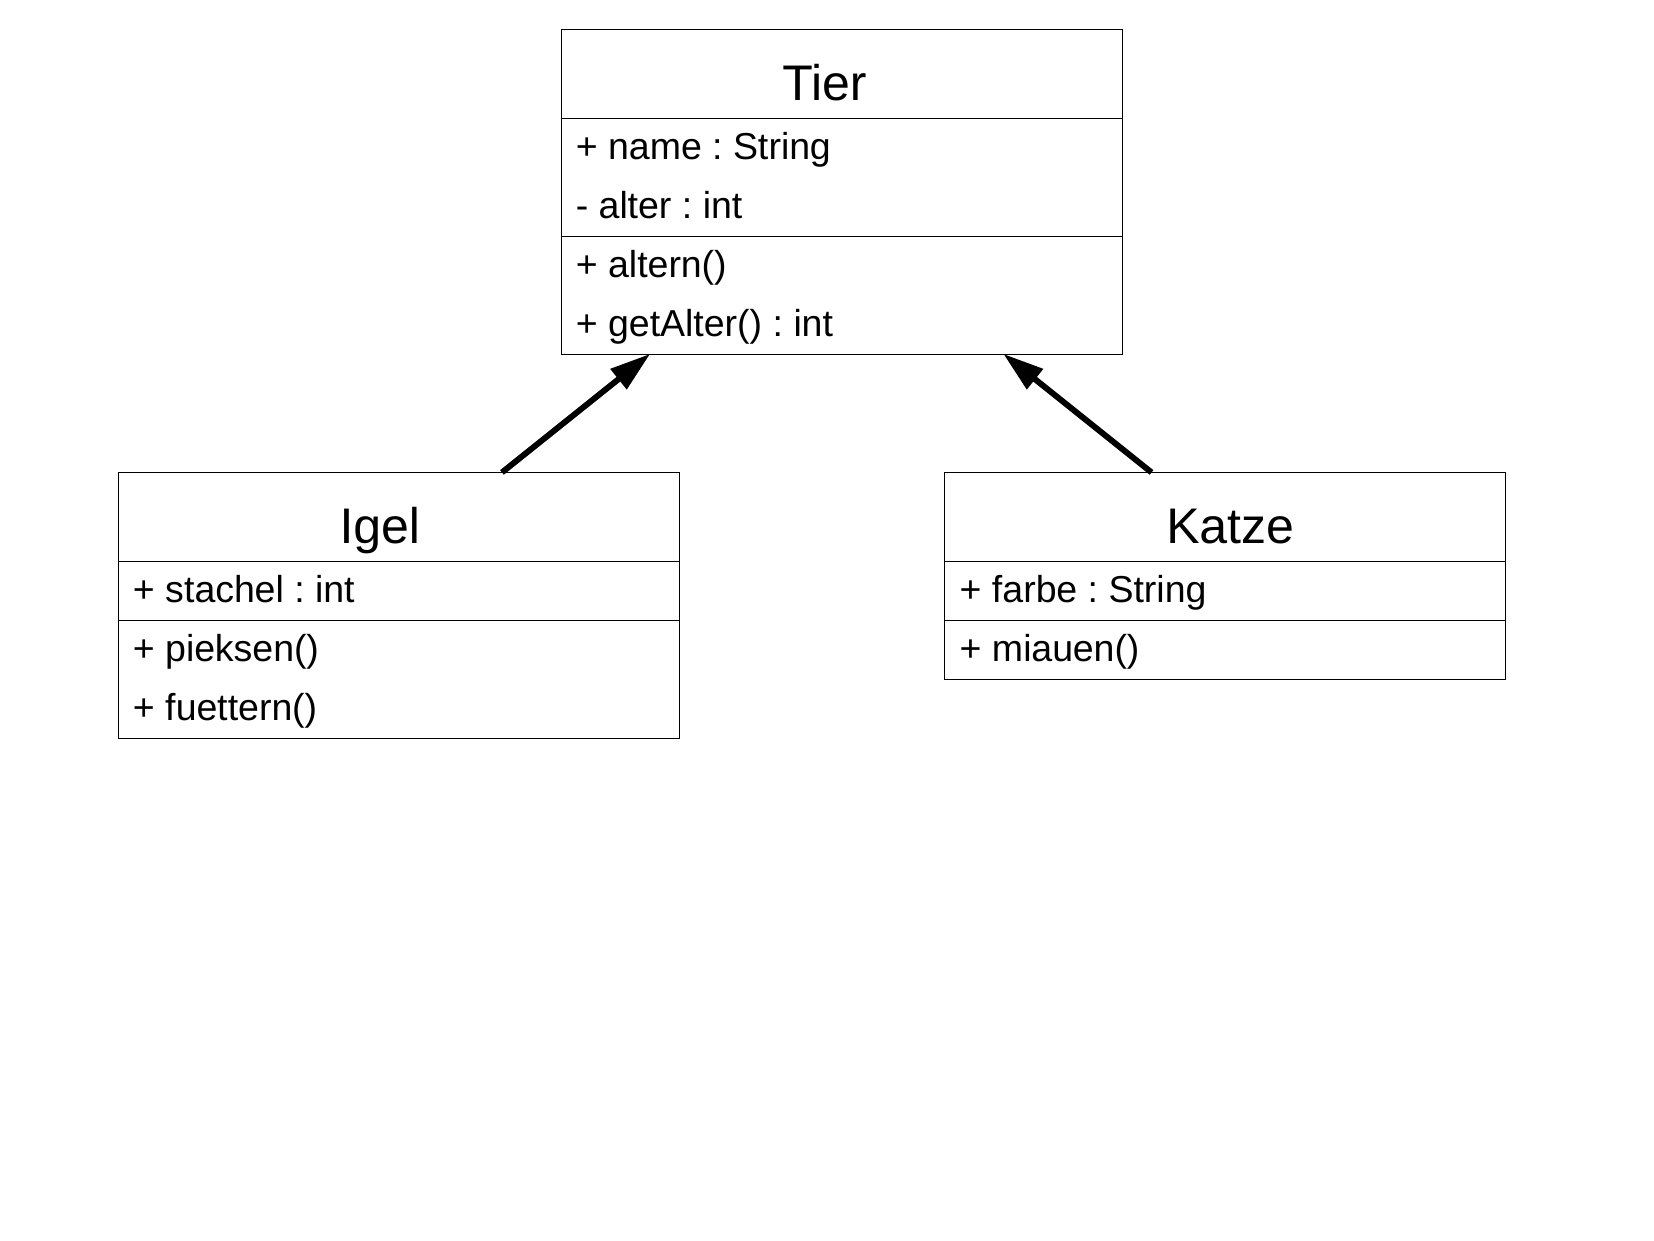

Tier
+ name : String
- alter : int
+ altern()
+ getAlter() : int
Igel
Katze
+ stachel : int
+ farbe : String
+ pieksen()
+ miauen()
+ fuettern()